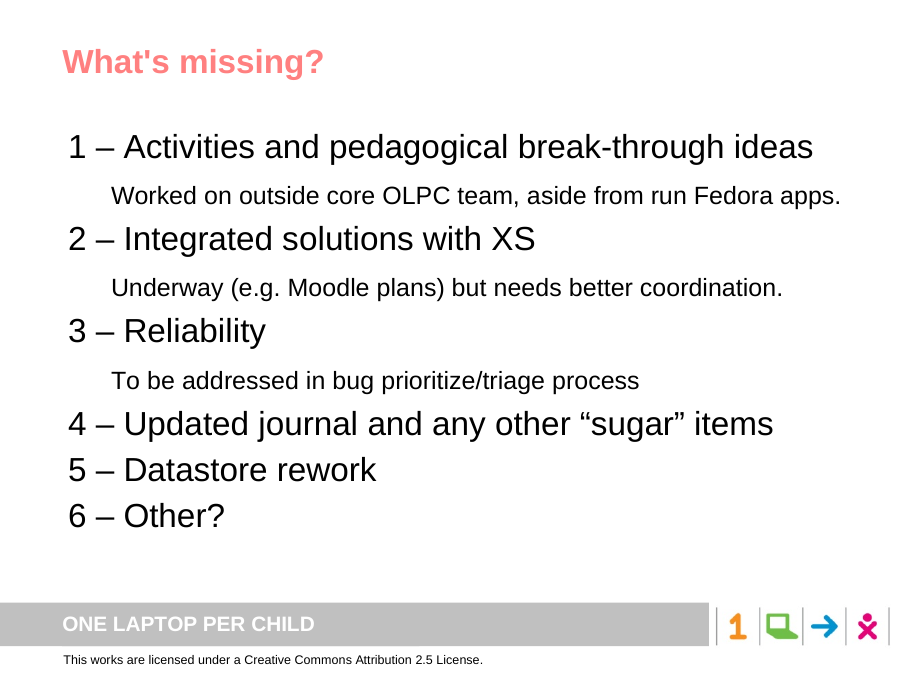

What's missing?
1 – Activities and pedagogical break-through ideas
	Worked on outside core OLPC team, aside from run Fedora apps.
2 – Integrated solutions with XS
	Underway (e.g. Moodle plans) but needs better coordination.
3 – Reliability
	To be addressed in bug prioritize/triage process
4 – Updated journal and any other “sugar” items
5 – Datastore rework
6 – Other?